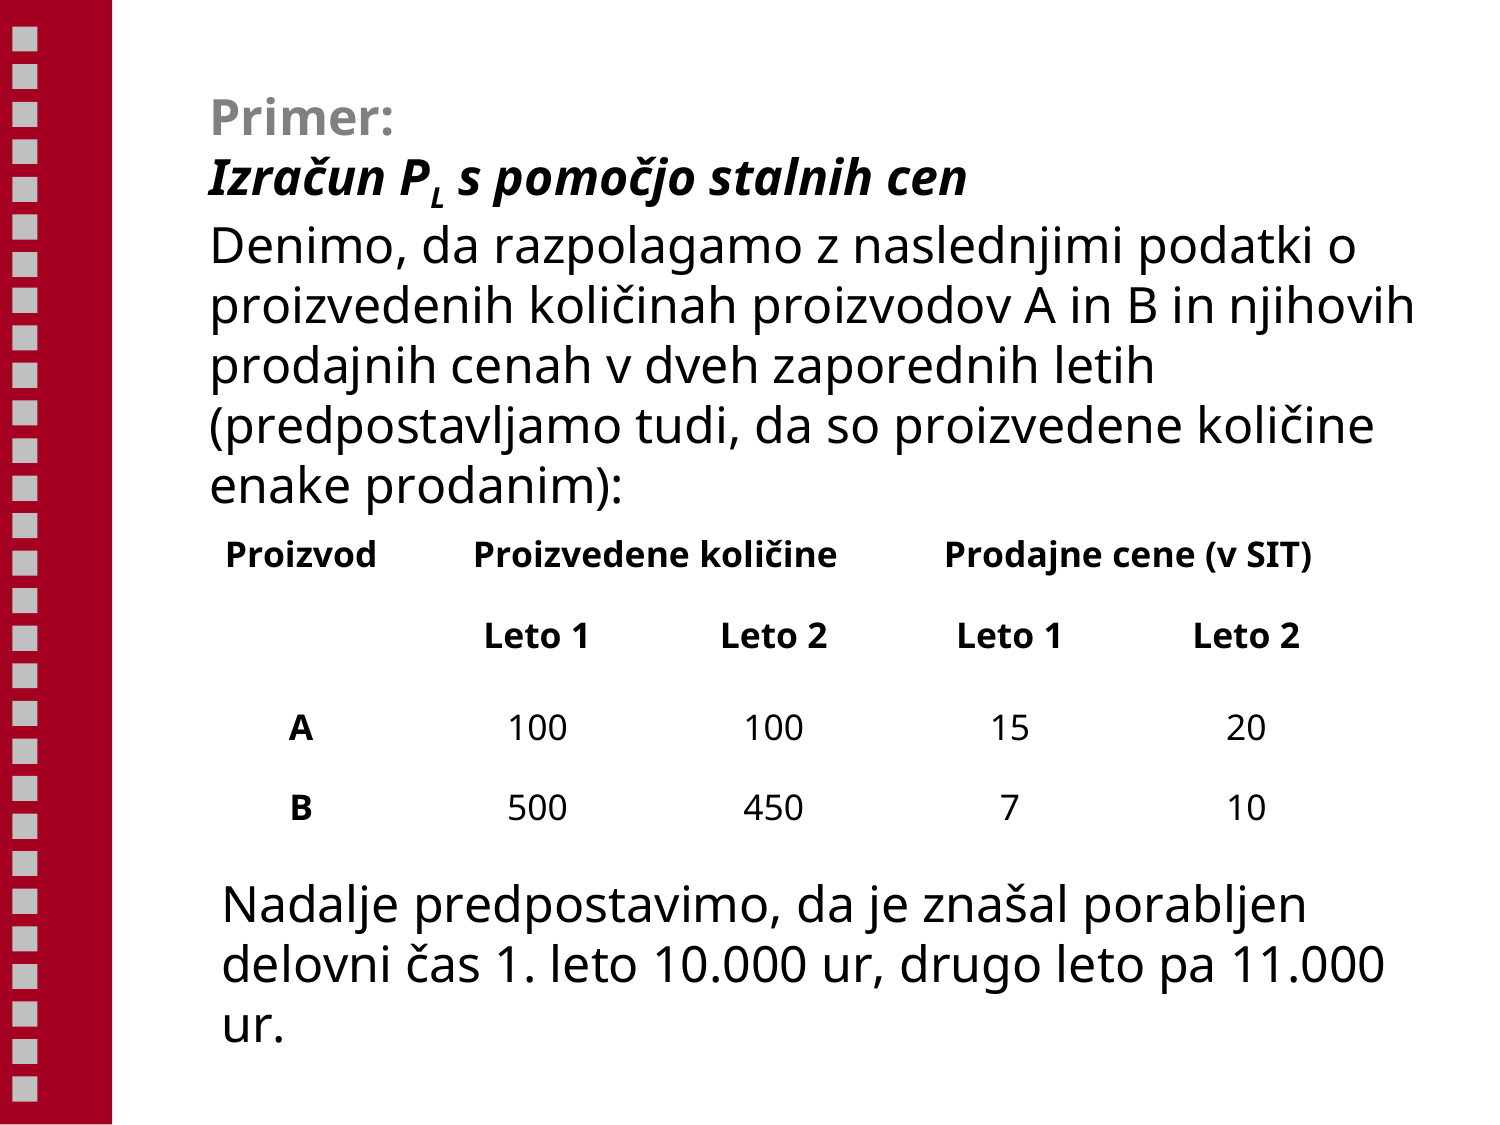

Primer:
Izračun PL s pomočjo stalnih cen
Denimo, da razpolagamo z naslednjimi podatki o proizvedenih količinah proizvodov A in B in njihovih prodajnih cenah v dveh zaporednih letih (predpostavljamo tudi, da so proizvedene količine enake prodanim):
| Proizvod | Proizvedene količine | | Prodajne cene (v SIT) | |
| --- | --- | --- | --- | --- |
| | Leto 1 | Leto 2 | Leto 1 | Leto 2 |
| A | 100 | 100 | 15 | 20 |
| B | 500 | 450 | 7 | 10 |
Nadalje predpostavimo, da je znašal porabljen delovni čas 1. leto 10.000 ur, drugo leto pa 11.000 ur.